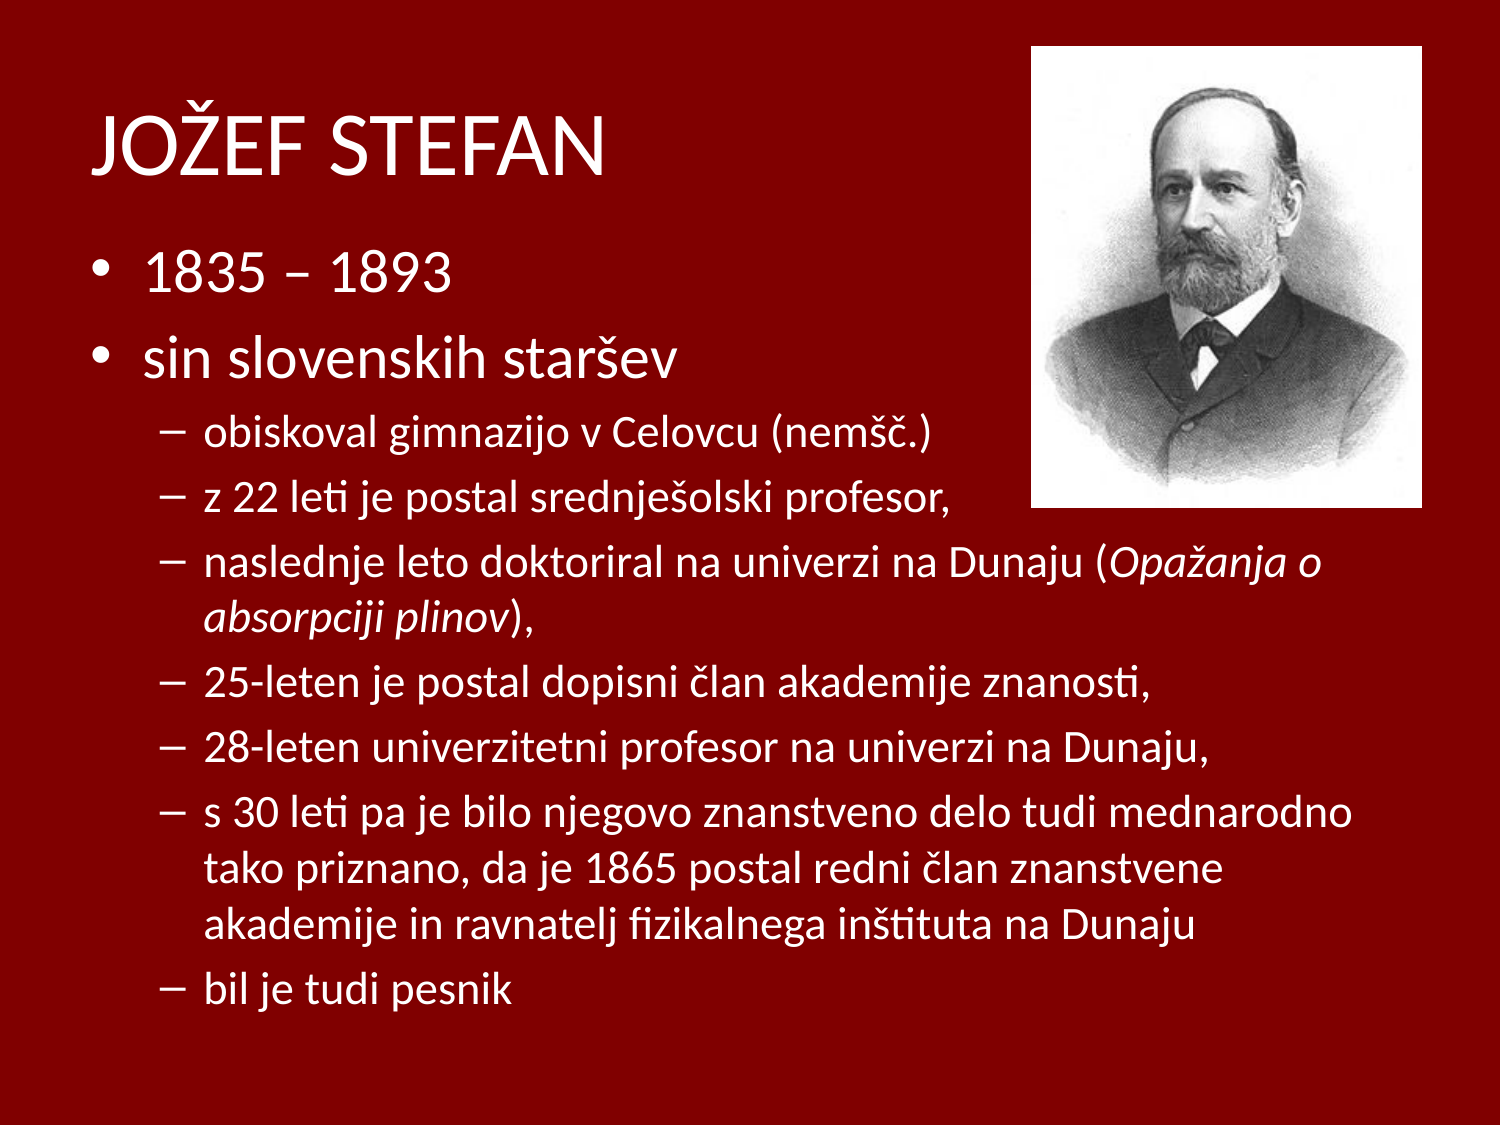

# JOŽEF STEFAN
1835 – 1893
sin slovenskih staršev
obiskoval gimnazijo v Celovcu (nemšč.)
z 22 leti je postal srednješolski profesor,
naslednje leto doktoriral na univerzi na Dunaju (Opažanja o absorpciji plinov),
25-leten je postal dopisni član akademije znanosti,
28-leten univerzitetni profesor na univerzi na Dunaju,
s 30 leti pa je bilo njegovo znanstveno delo tudi mednarodno tako priznano, da je 1865 postal redni član znanstvene akademije in ravnatelj fizikalnega inštituta na Dunaju
bil je tudi pesnik